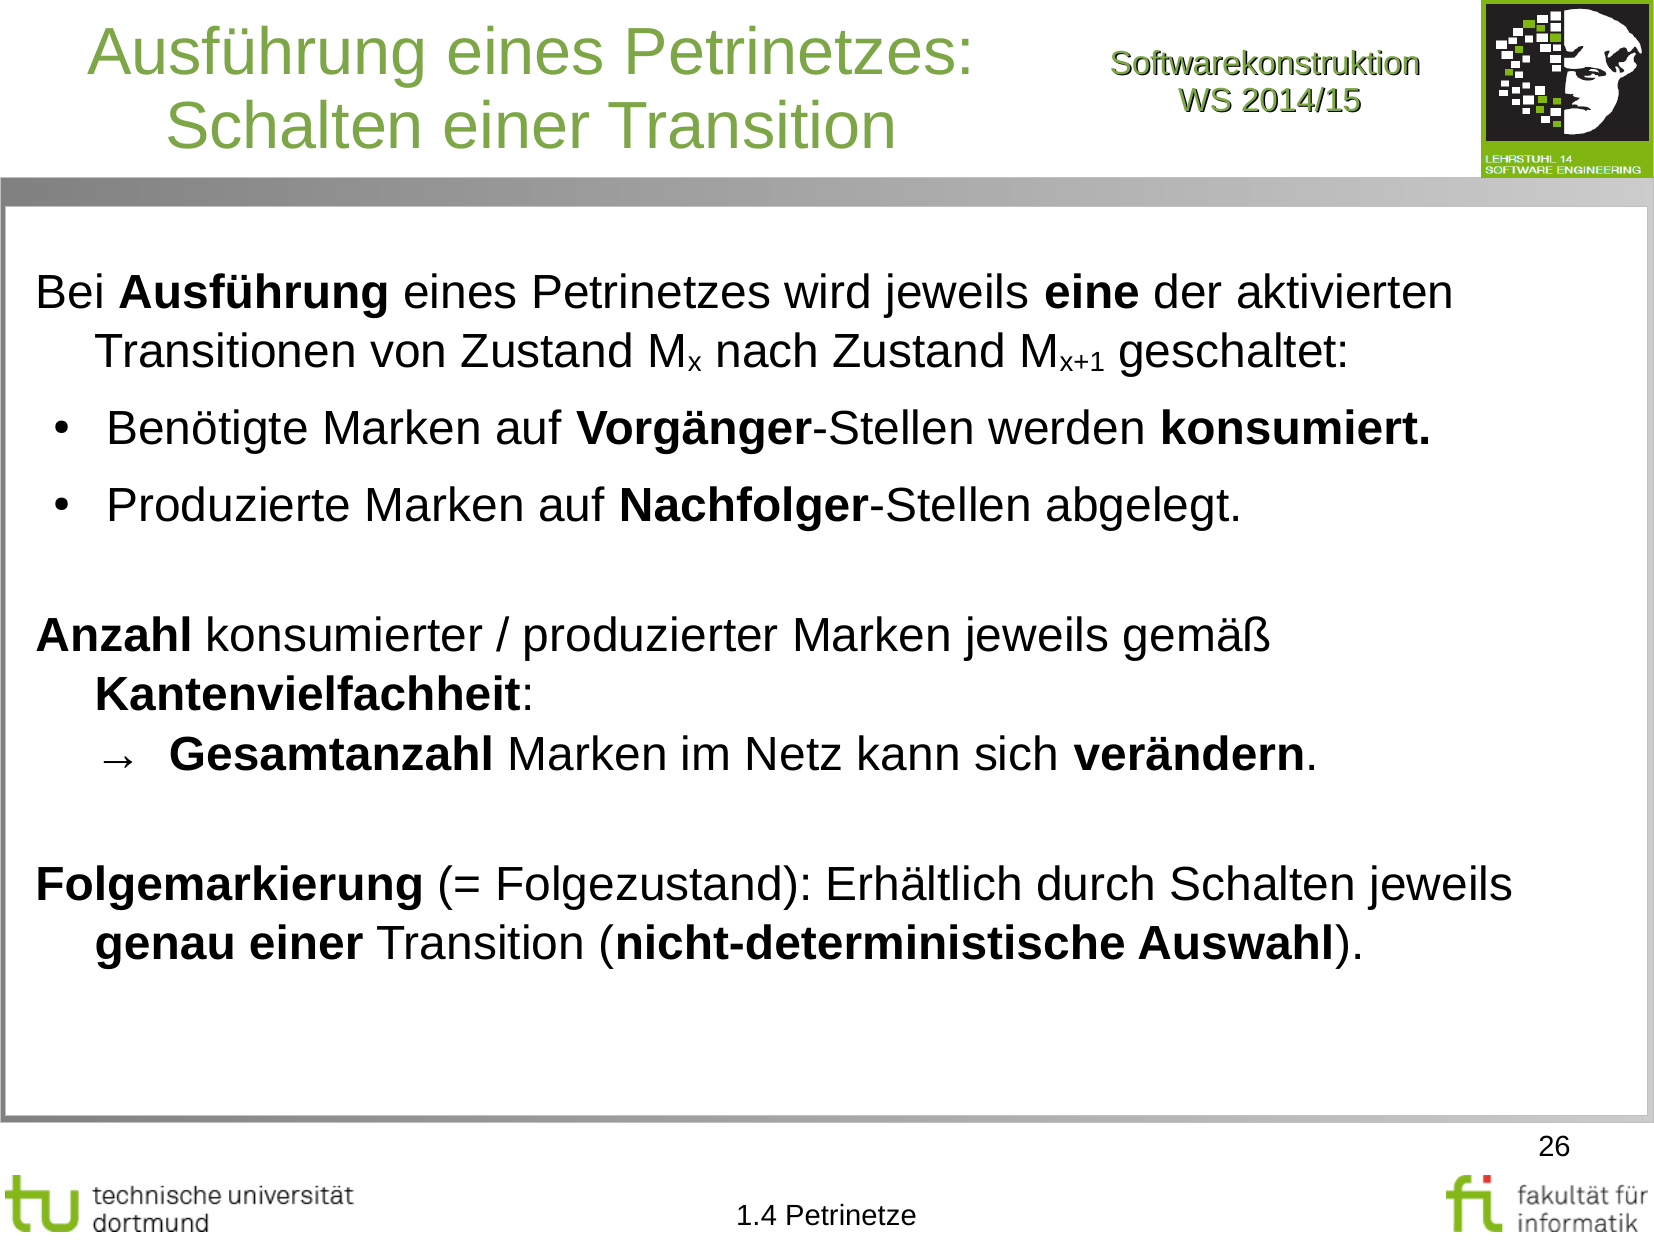

Ausführung eines Petrinetzes:
Schalten einer Transition
# Bei Ausführung eines Petrinetzes wird jeweils eine der aktivierten Transitionen von Zustand Mx nach Zustand Mx+1 geschaltet:
Benötigte Marken auf Vorgänger-Stellen werden konsumiert.
Produzierte Marken auf Nachfolger-Stellen abgelegt.
Anzahl konsumierter / produzierter Marken jeweils gemäß Kantenvielfachheit:
→ Gesamtanzahl Marken im Netz kann sich verändern.
Folgemarkierung (= Folgezustand): Erhältlich durch Schalten jeweils genau einer Transition (nicht-deterministische Auswahl).
26
1.4 Petrinetze